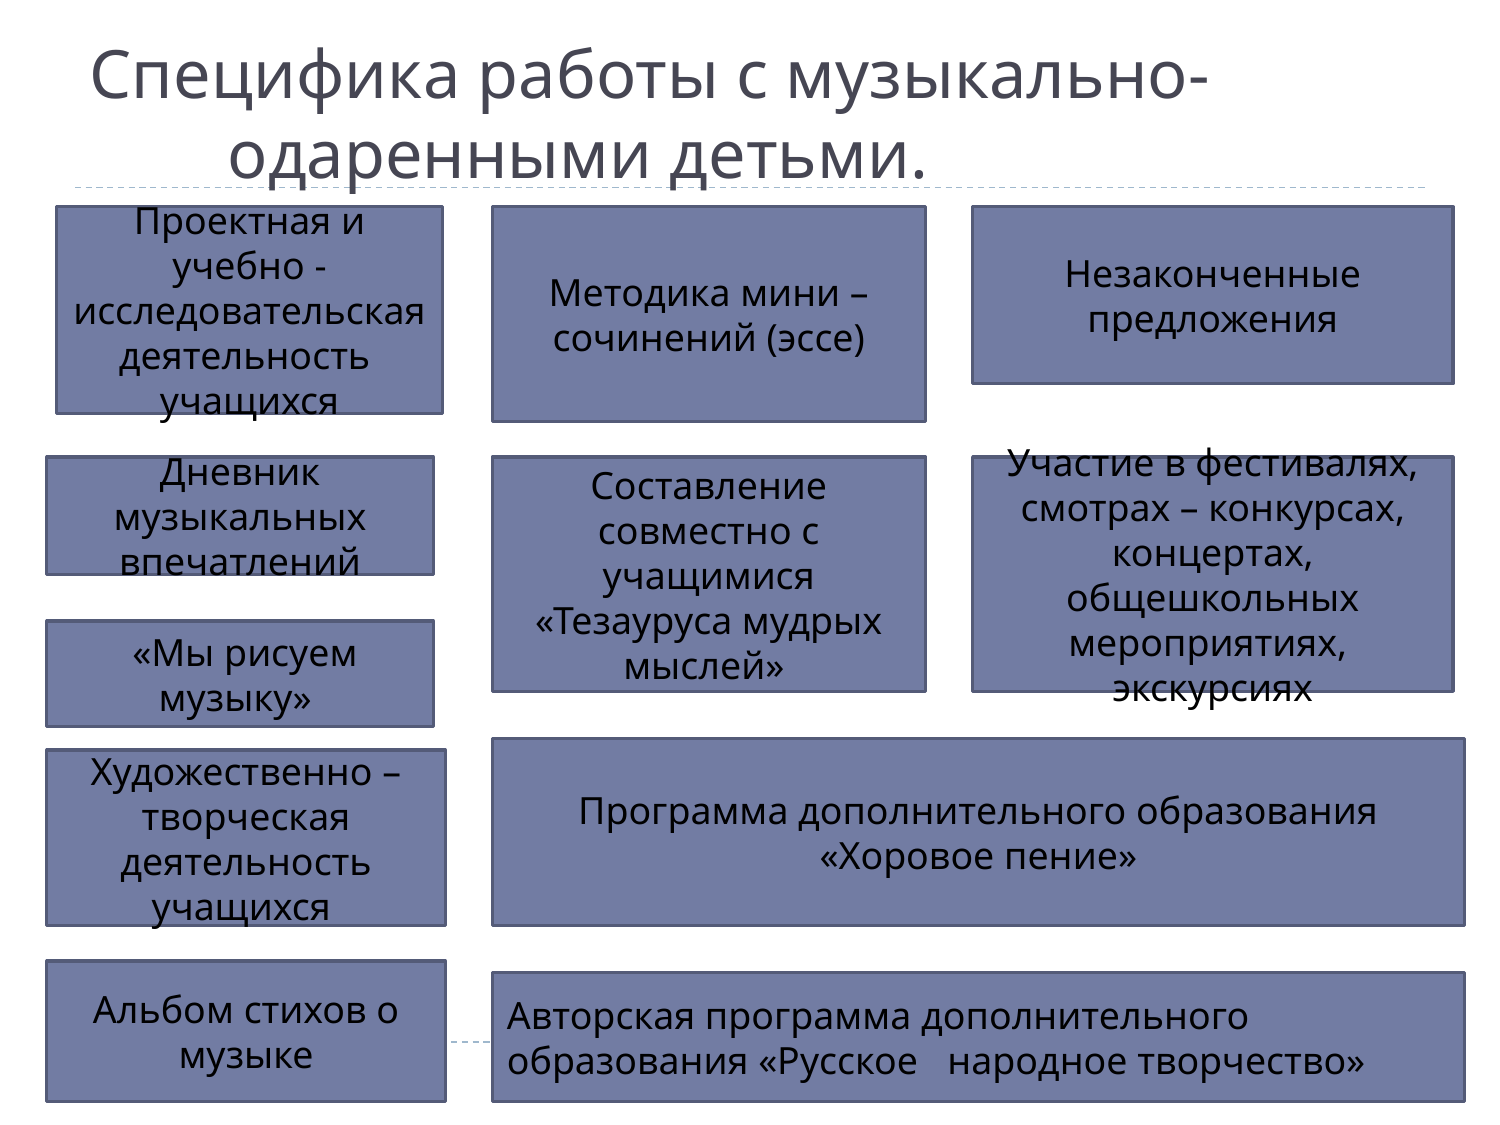

# Специфика работы с музыкально- одаренными детьми.
Проектная и учебно - исследовательская деятельность учащихся
Методика мини – сочинений (эссе)
Незаконченные предложения
Дневник музыкальных впечатлений
Составление совместно с учащимися «Тезауруса мудрых мыслей»
Участие в фестивалях, смотрах – конкурсах, концертах, общешкольных мероприятиях, экскурсиях
 «Мы рисуем музыку»
Программа дополнительного образования «Хоровое пение»
Художественно – творческая деятельность учащихся
Альбом стихов о музыке
Авторская программа дополнительного образования «Русское народное творчество»